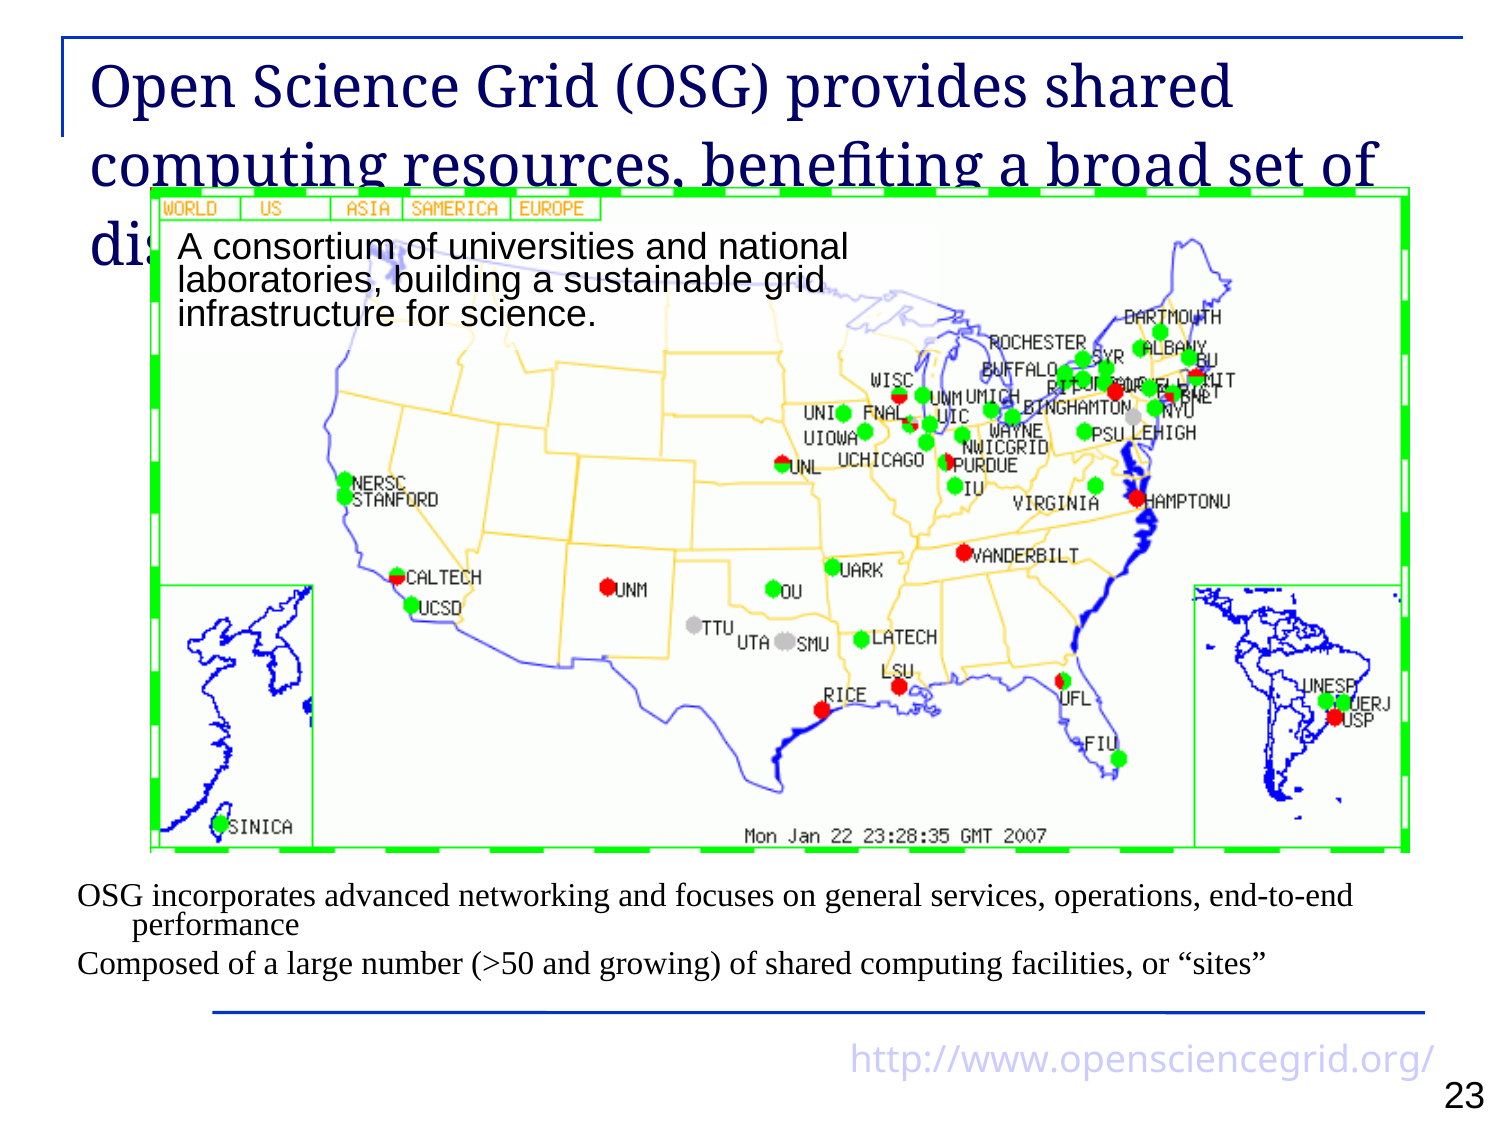

# Open Science Grid (OSG) provides shared computing resources, benefiting a broad set of disciplines
A consortium of universities and national laboratories, building a sustainable grid infrastructure for science.
OSG incorporates advanced networking and focuses on general services, operations, end-to-end performance
Composed of a large number (>50 and growing) of shared computing facilities, or “sites”
http://www.opensciencegrid.org/